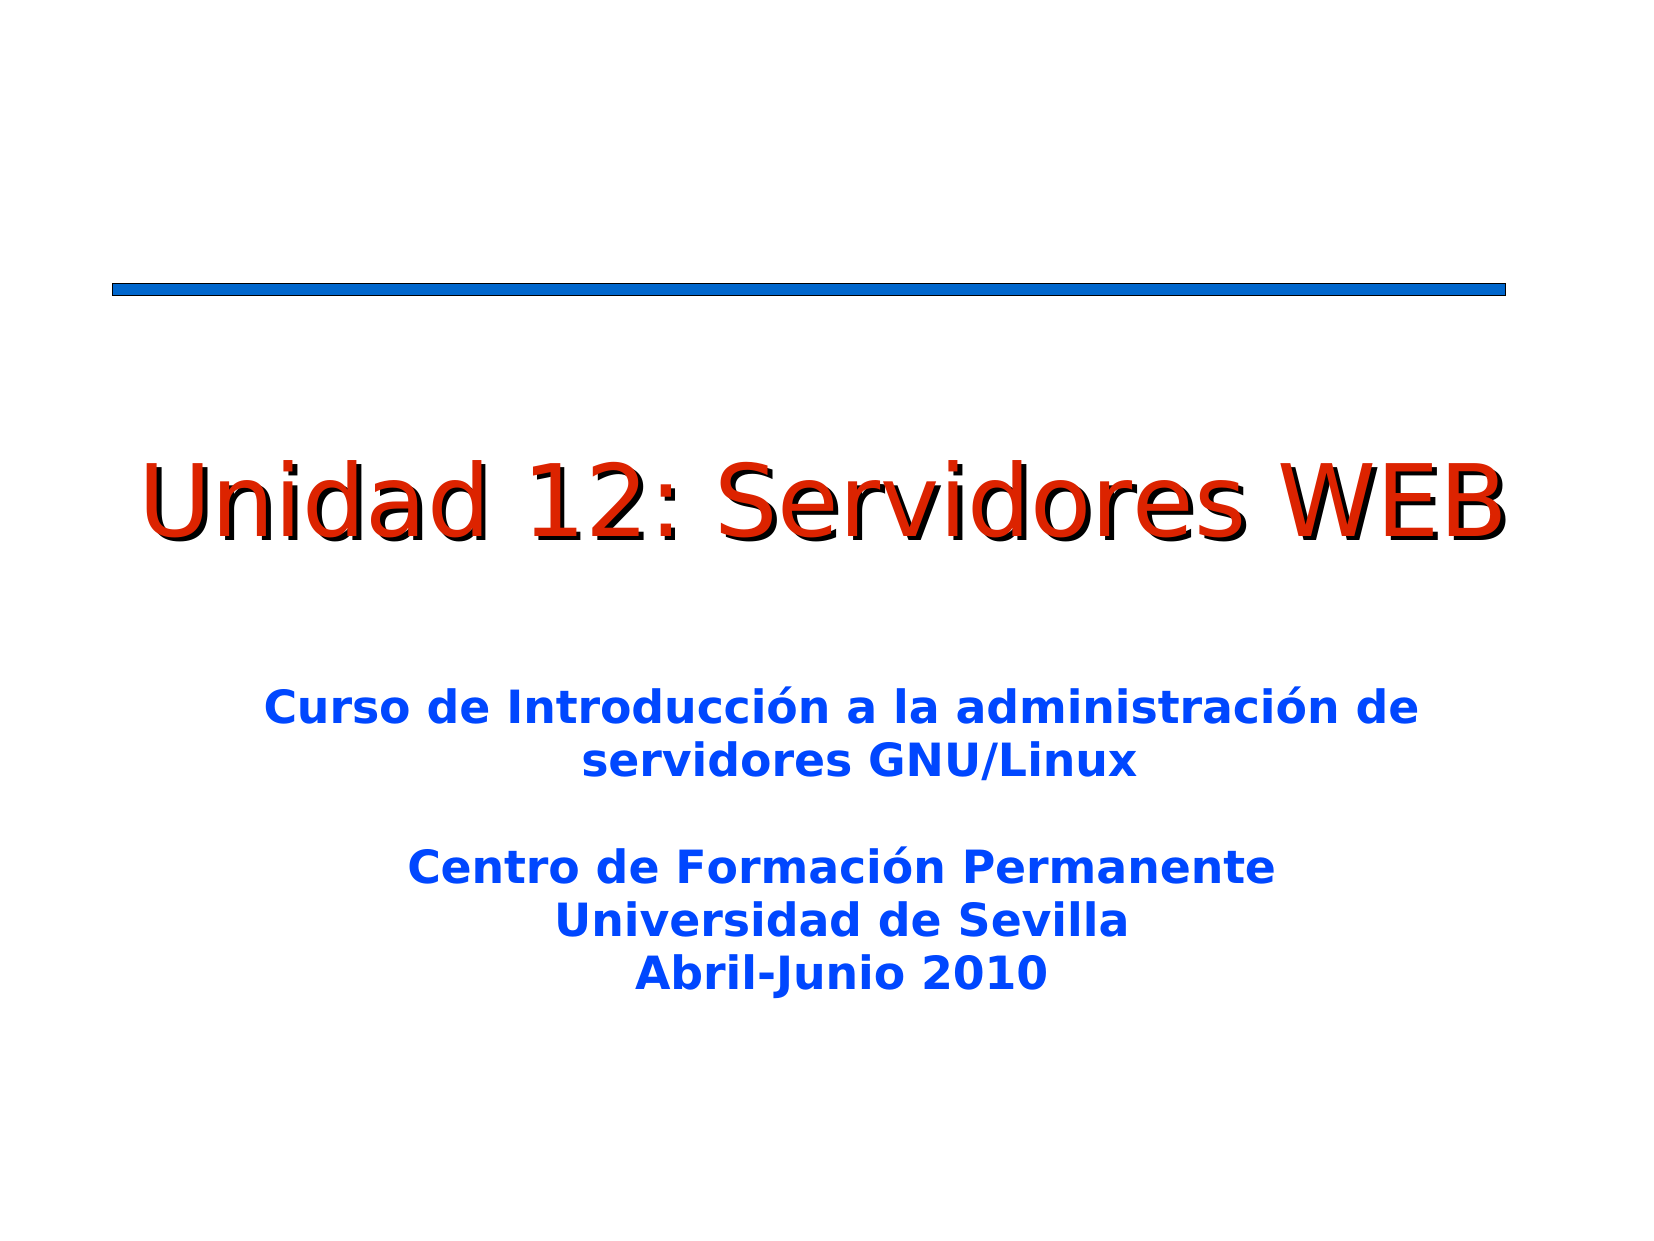

# Unidad 12: Servidores WEB
Curso de Introducción a la administración de servidores GNU/Linux
Centro de Formación Permanente
Universidad de Sevilla
Abril-Junio 2010